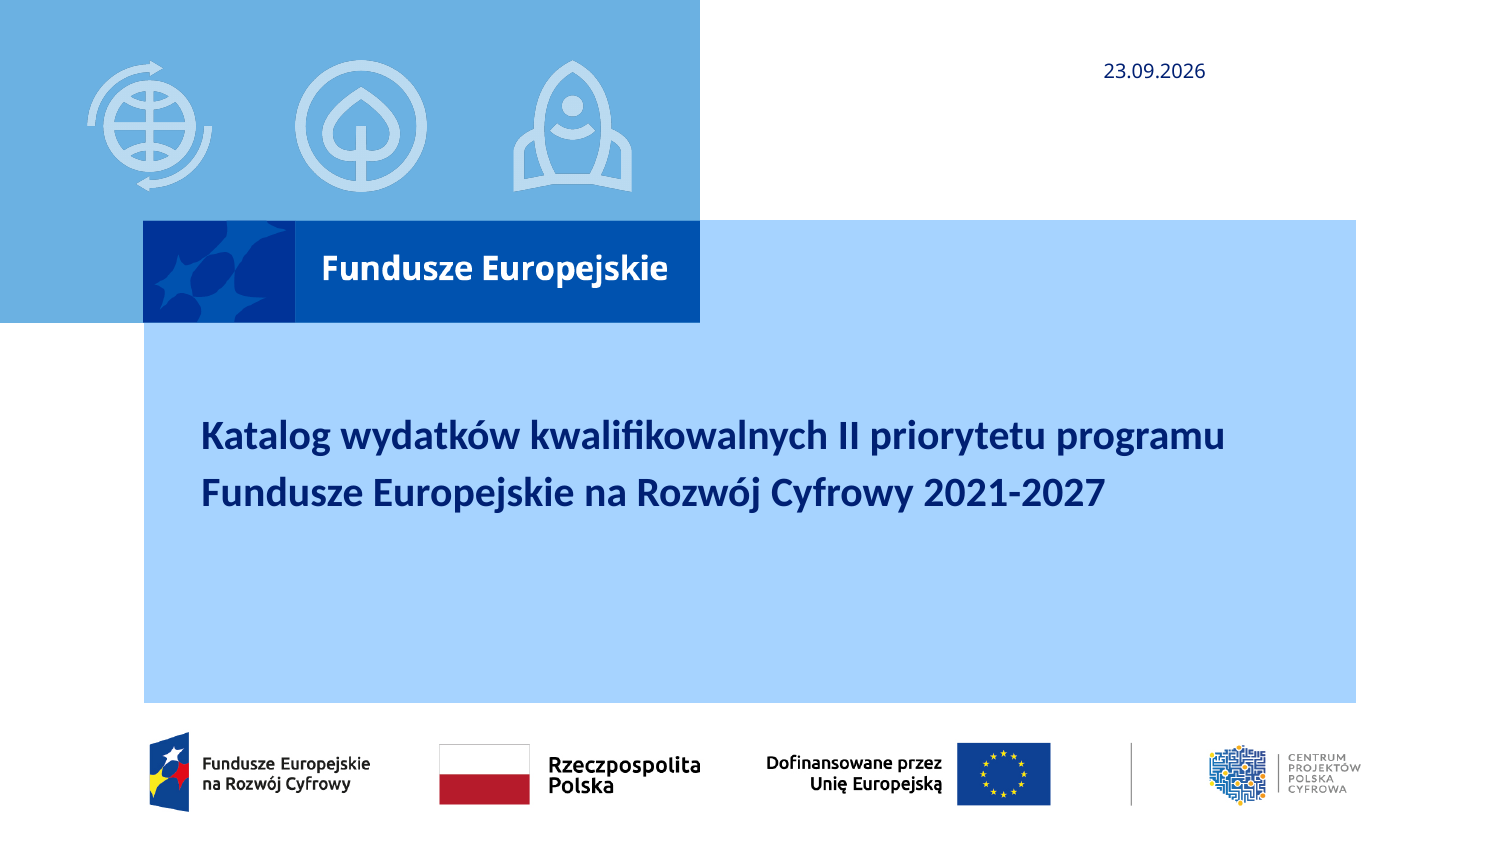

# Katalog wydatków kwalifikowalnych II priorytetu programu Fundusze Europejskie na Rozwój Cyfrowy 2021-2027